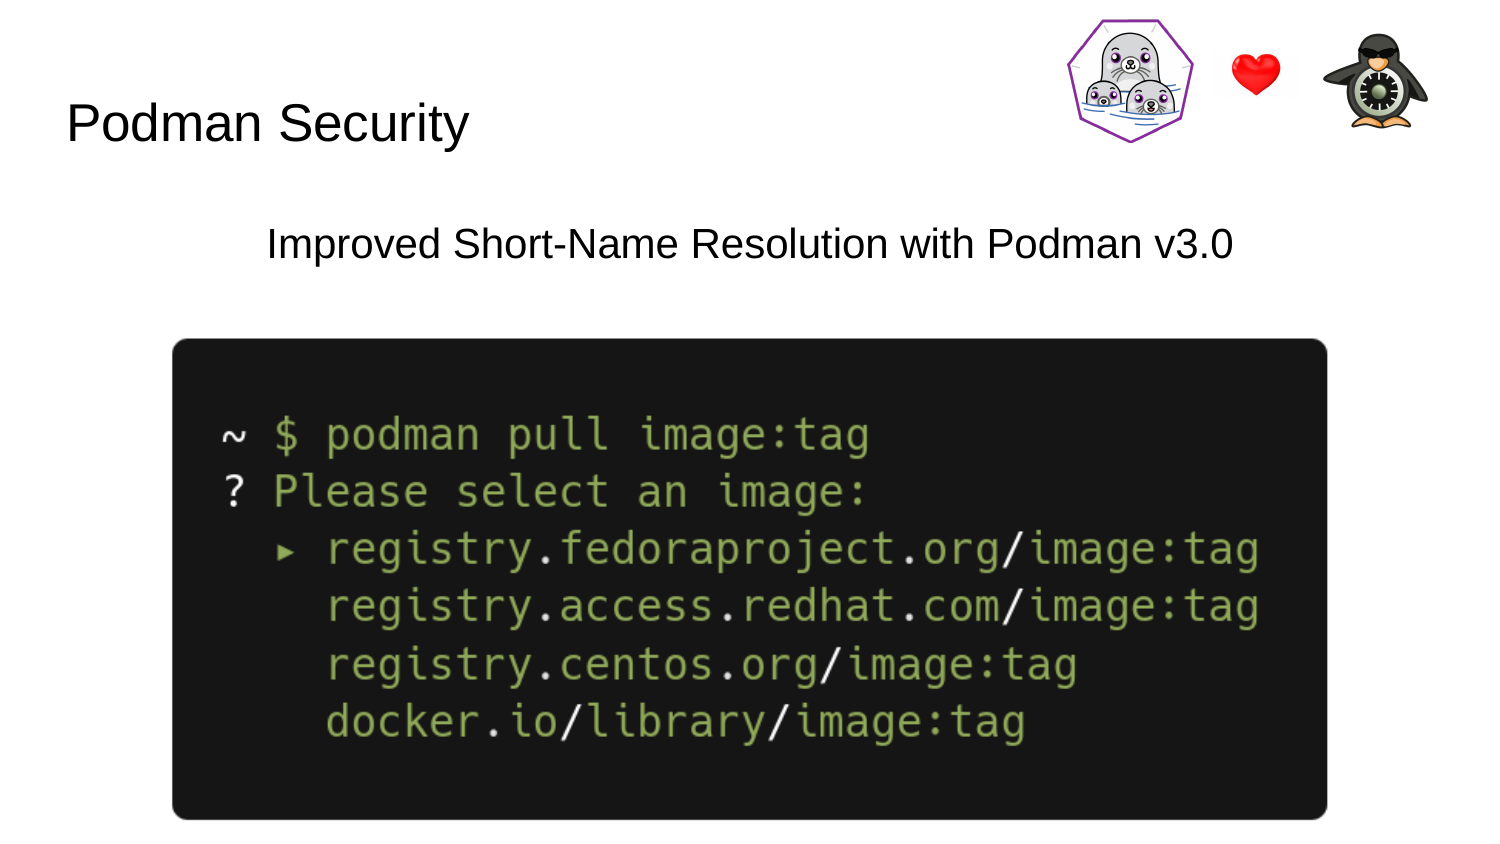

Podman Security
# Improved Short-Name Resolution with Podman v3.0